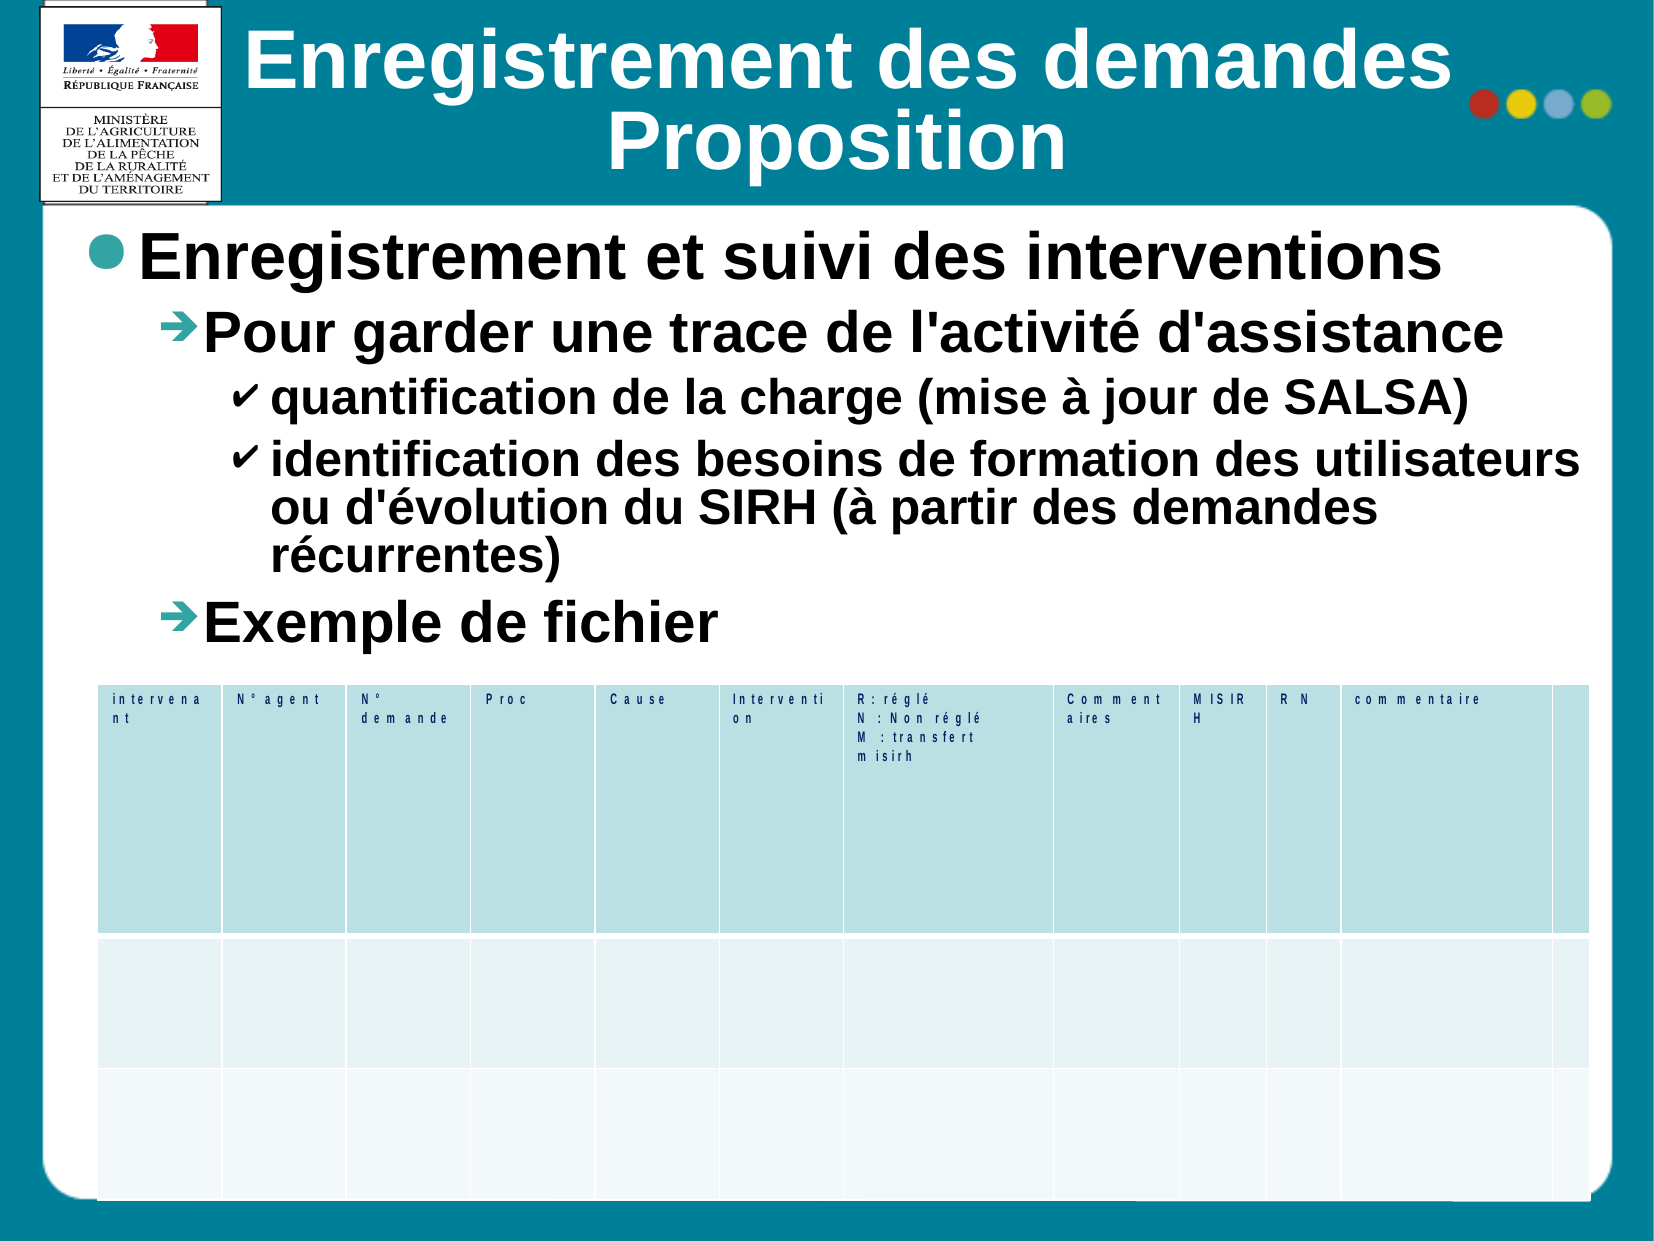

# Enregistrement des demandes Proposition
Enregistrement et suivi des interventions
Pour garder une trace de l'activité d'assistance
quantification de la charge (mise à jour de SALSA)
identification des besoins de formation des utilisateurs ou d'évolution du SIRH (à partir des demandes récurrentes)
Exemple de fichier